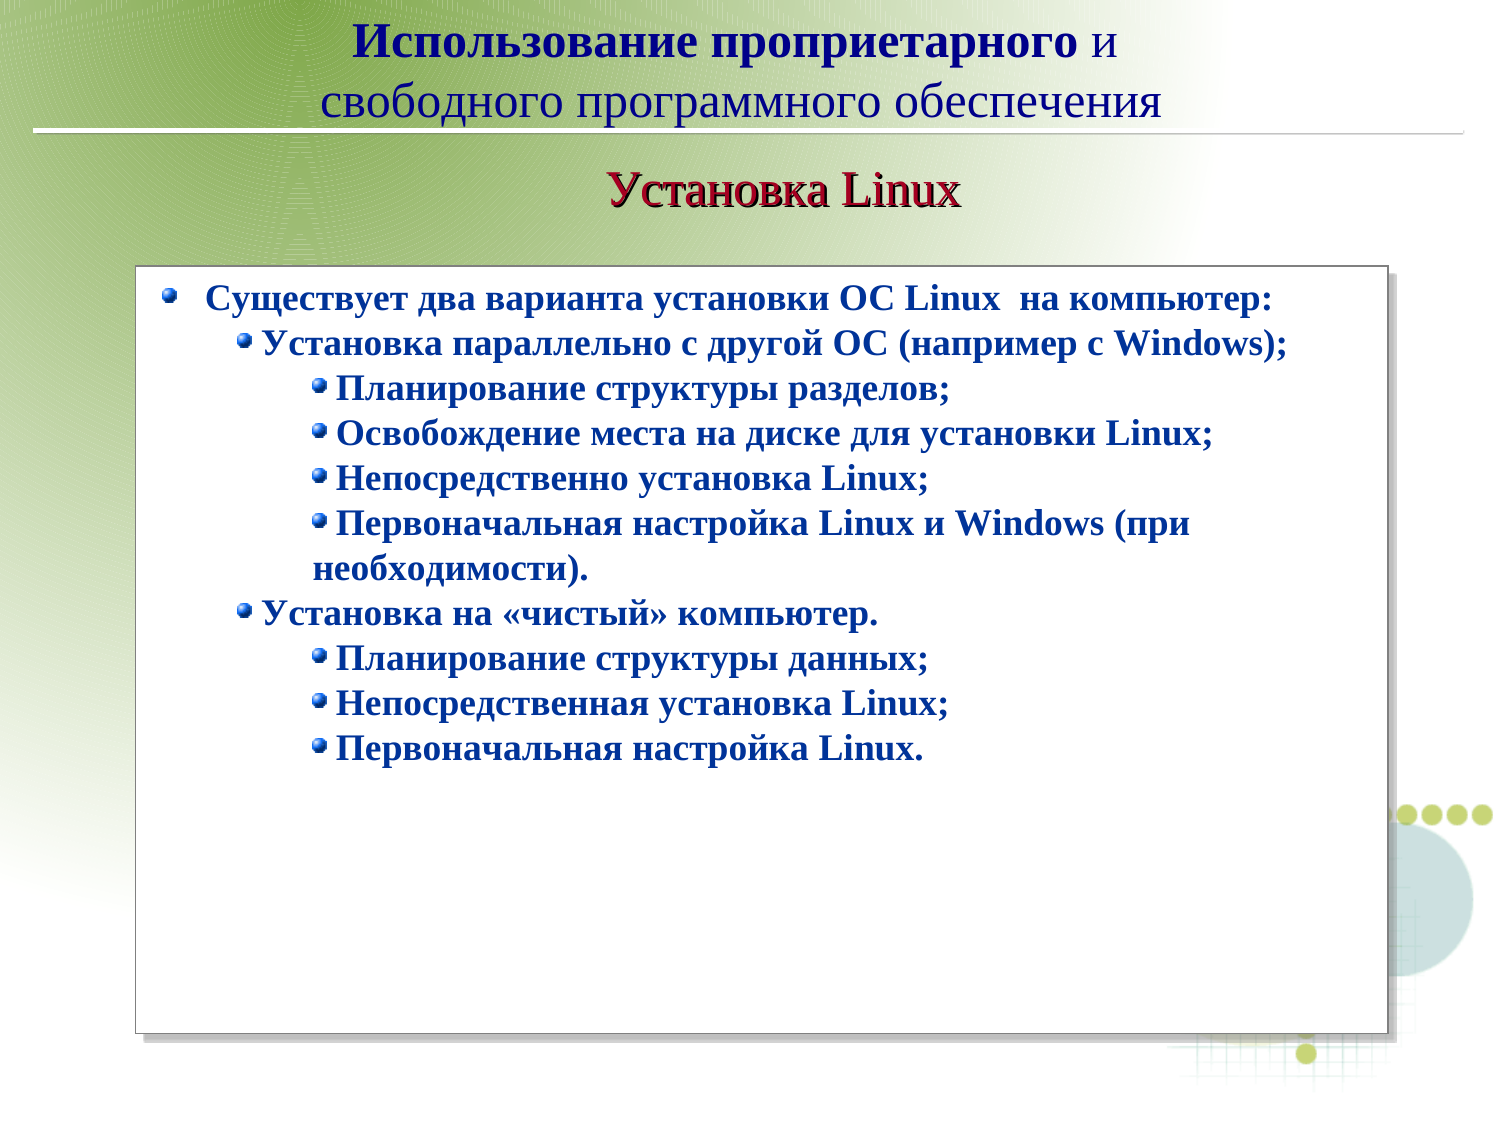

Использование проприетарного и
свободного программного обеспечения
Установка Linux
 Существует два варианта установки ОС Linux на компьютер:
 Установка параллельно с другой ОС (например с Windows);
 Планирование структуры разделов;
 Освобождение места на диске для установки Linux;
 Непосредственно установка Linux;
 Первоначальная настройка Linux и Windows (при необходимости).
 Установка на «чистый» компьютер.
 Планирование структуры данных;
 Непосредственная установка Linux;
 Первоначальная настройка Linux.